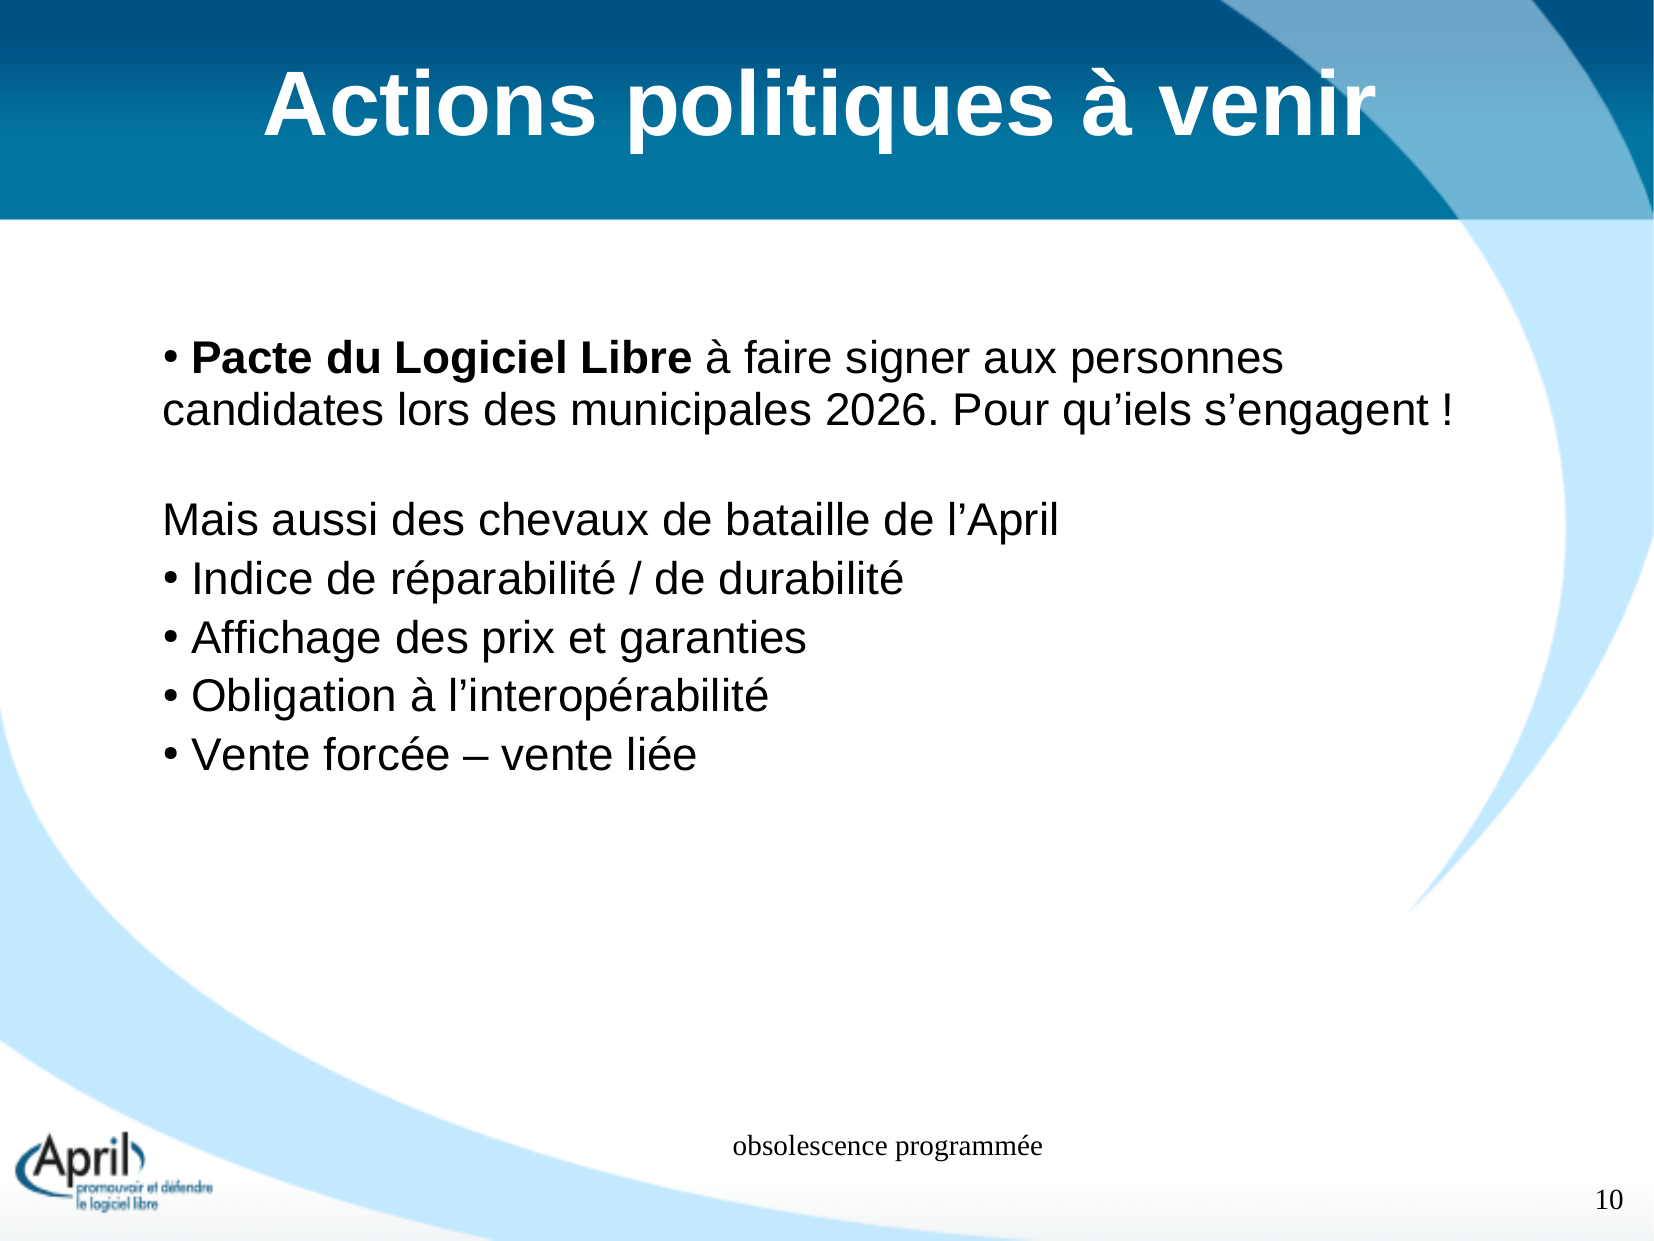

# Actions politiques à venir
 Pacte du Logiciel Libre à faire signer aux personnes candidates lors des municipales 2026. Pour qu’iels s’engagent !
Mais aussi des chevaux de bataille de l’April
 Indice de réparabilité / de durabilité
 Affichage des prix et garanties
 Obligation à l’interopérabilité
 Vente forcée – vente liée
obsolescence programmée
10